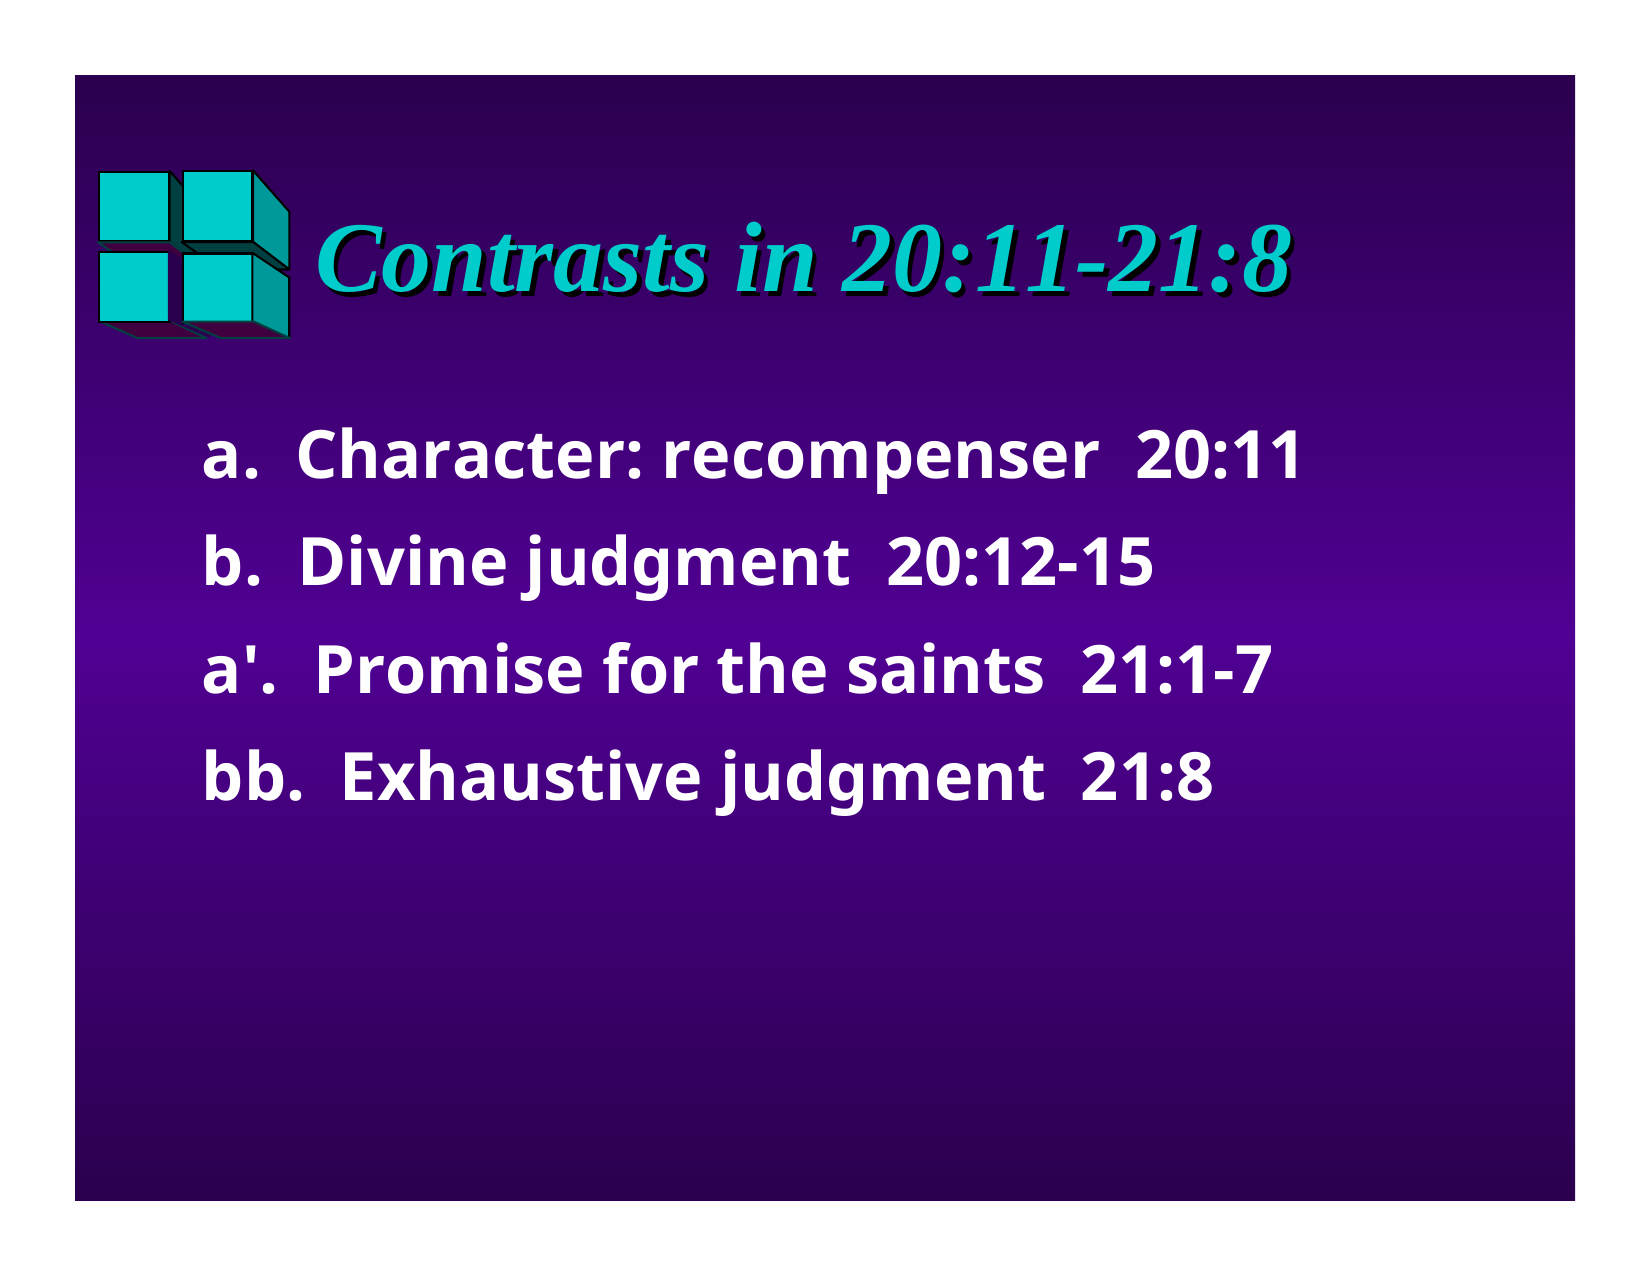

# Contrasts in 20:11-21:8
a. Character: recompenser 20:11
b. Divine judgment 20:12-15
a'. Promise for the saints 21:1-7
bb. Exhaustive judgment 21:8